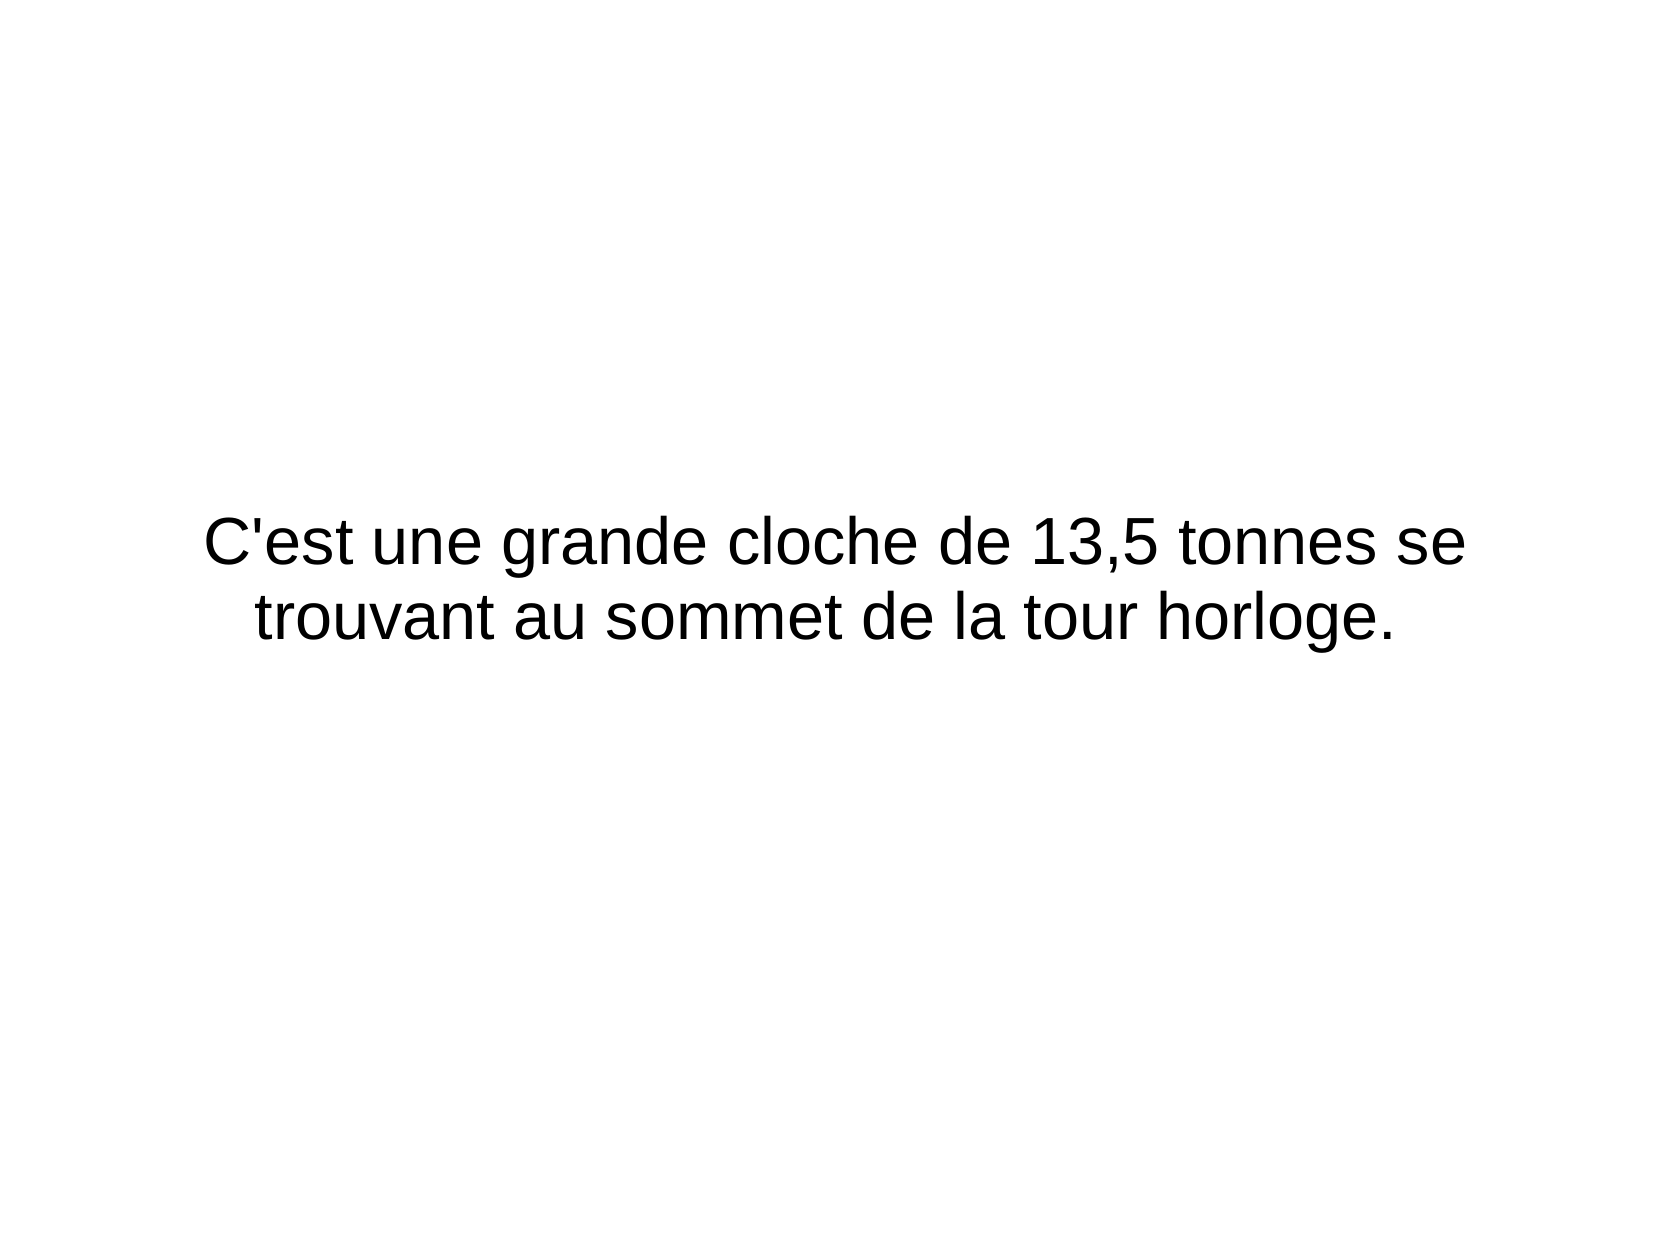

# C'est une grande cloche de 13,5 tonnes se trouvant au sommet de la tour horloge.